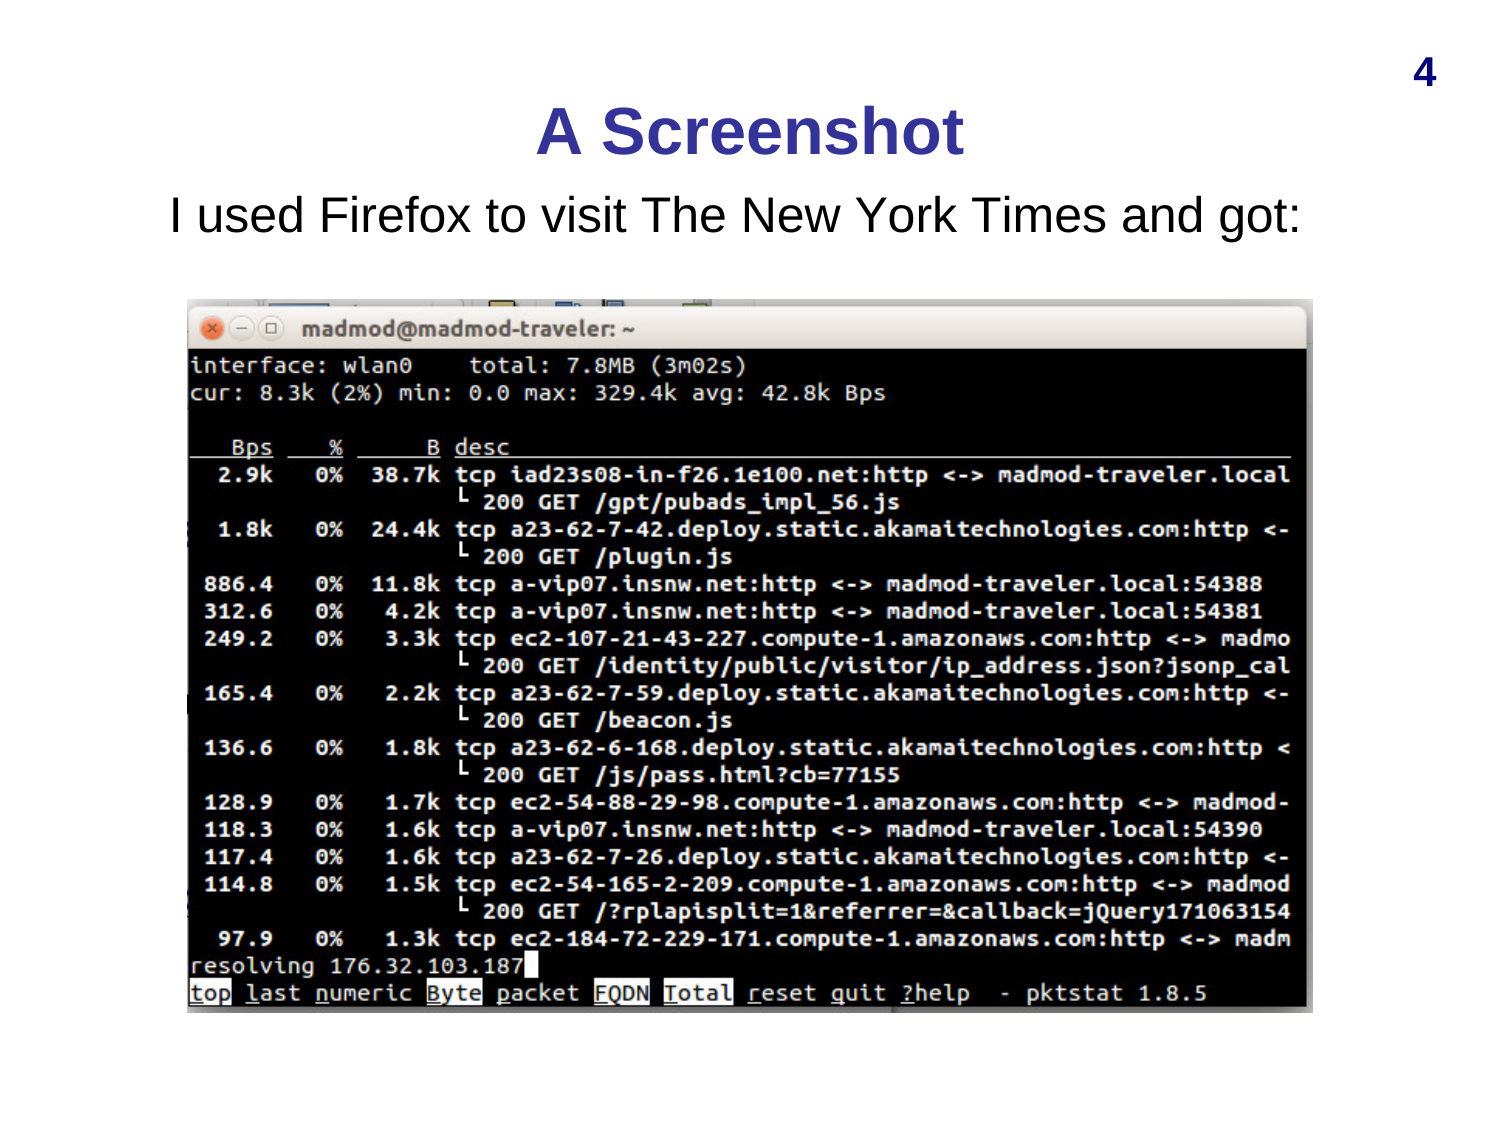

4
A Screenshot
# I used Firefox to visit The New York Times and got: